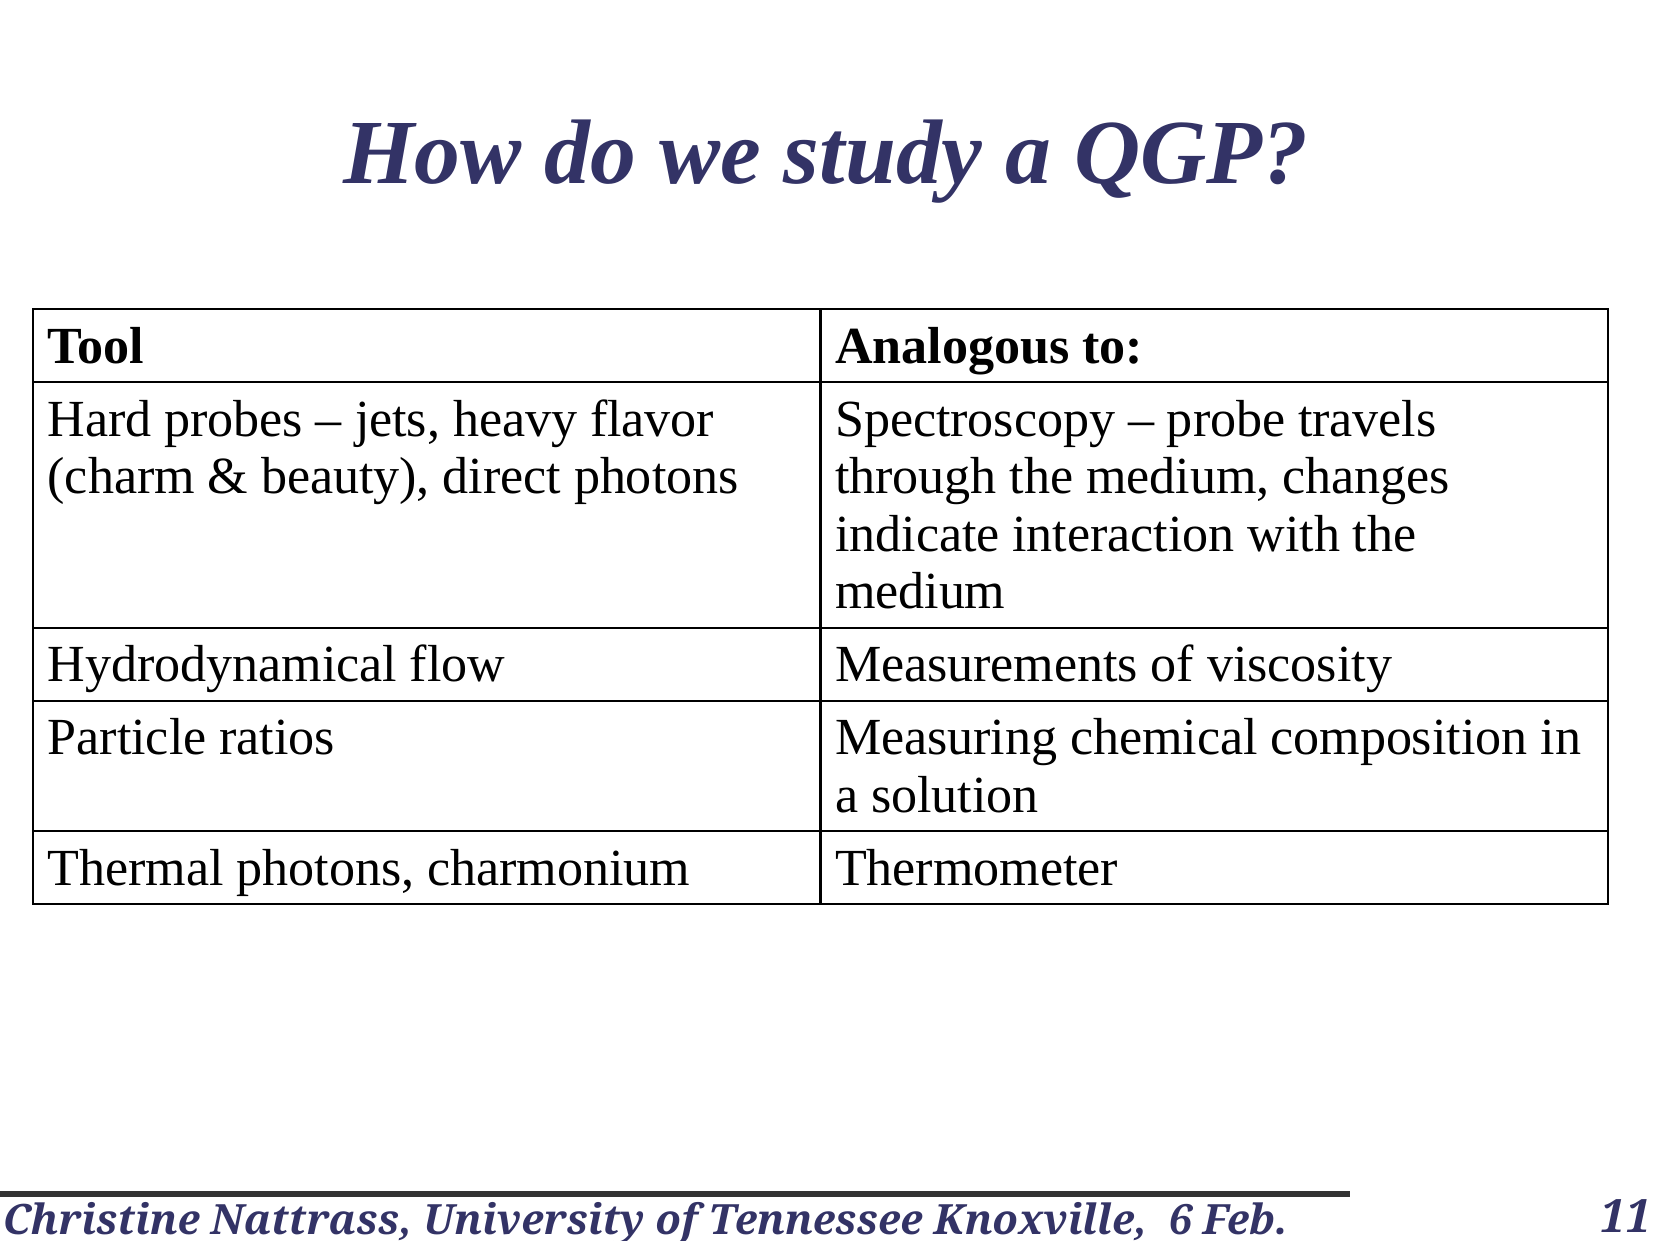

# How do we study a QGP?
| Tool | Analogous to: |
| --- | --- |
| Hard probes – jets, heavy flavor (charm & beauty), direct photons | Spectroscopy – probe travels through the medium, changes indicate interaction with the medium |
| Hydrodynamical flow | Measurements of viscosity |
| Particle ratios | Measuring chemical composition in a solution |
| Thermal photons, charmonium | Thermometer |